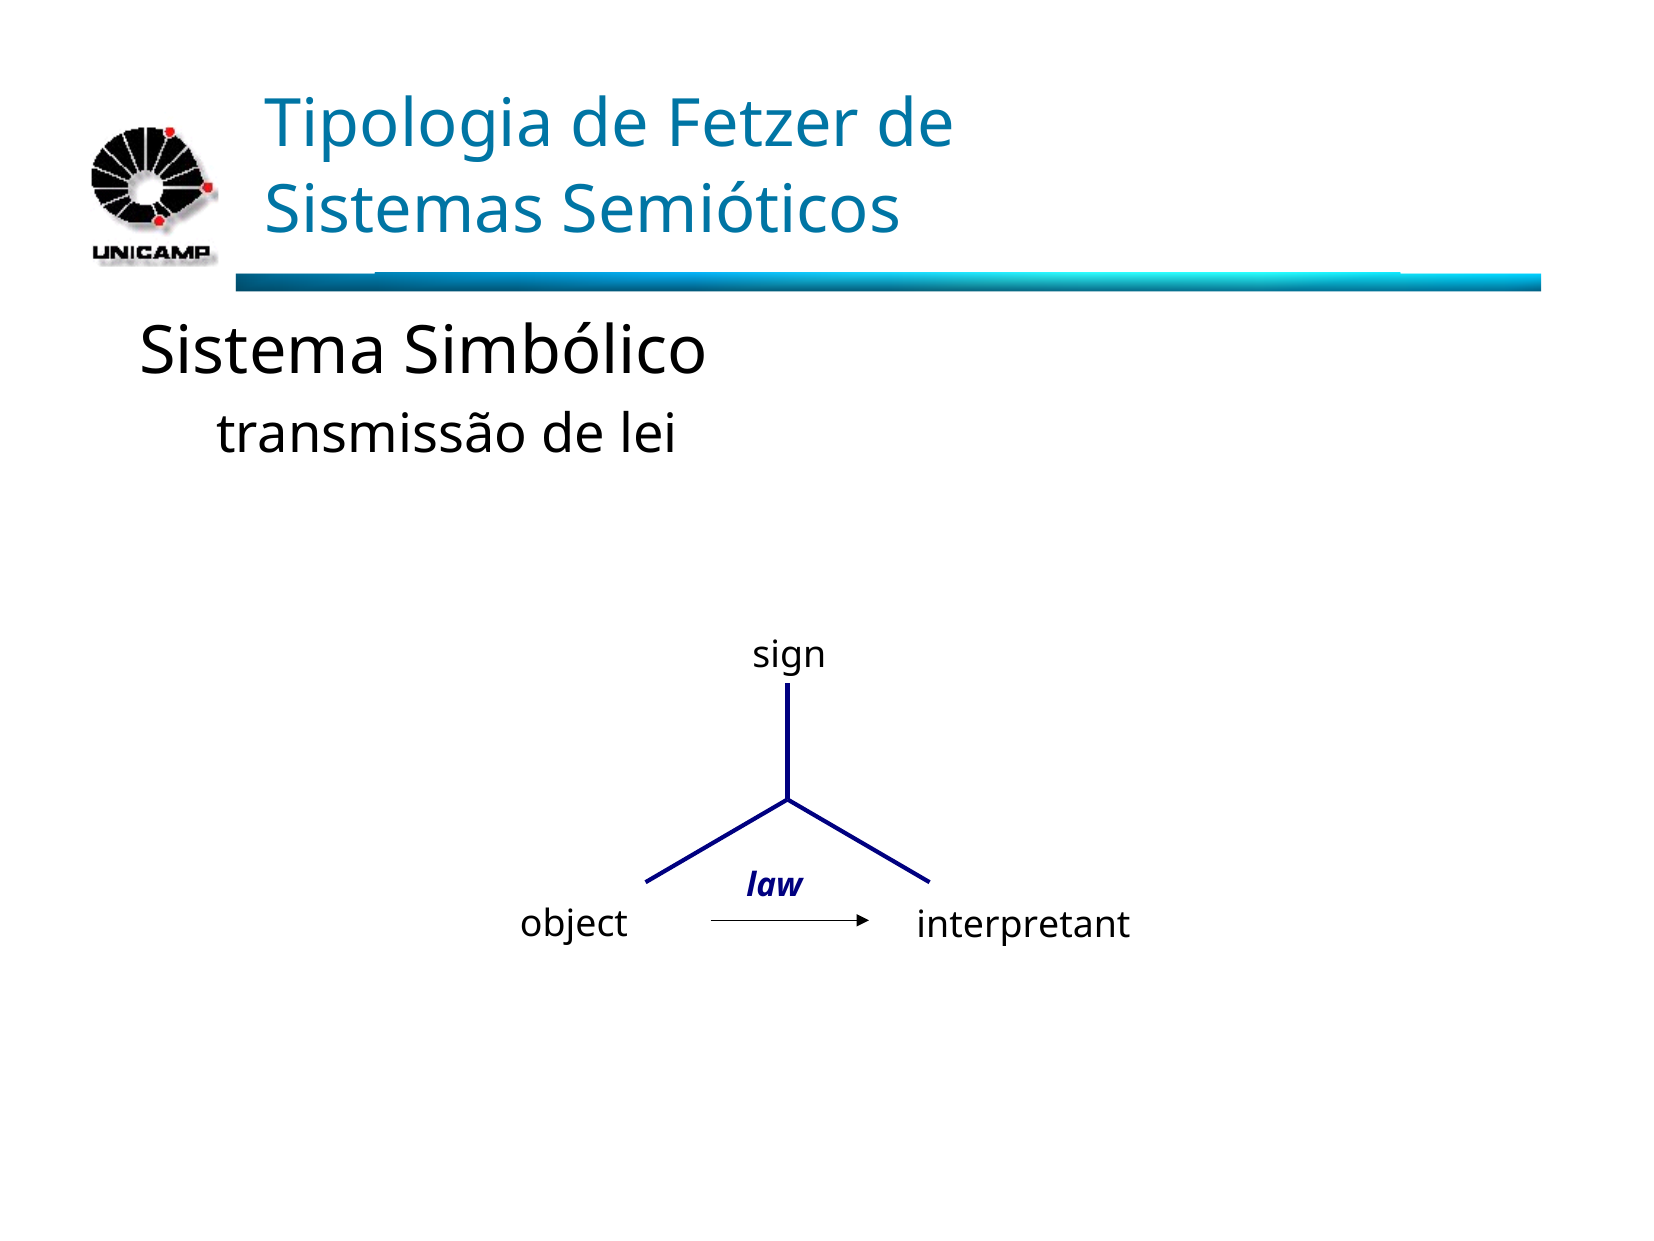

# Tipologia de Fetzer de Sistemas Semióticos
Sistema Simbólico
transmissão de lei
sign
 law
object
interpretant